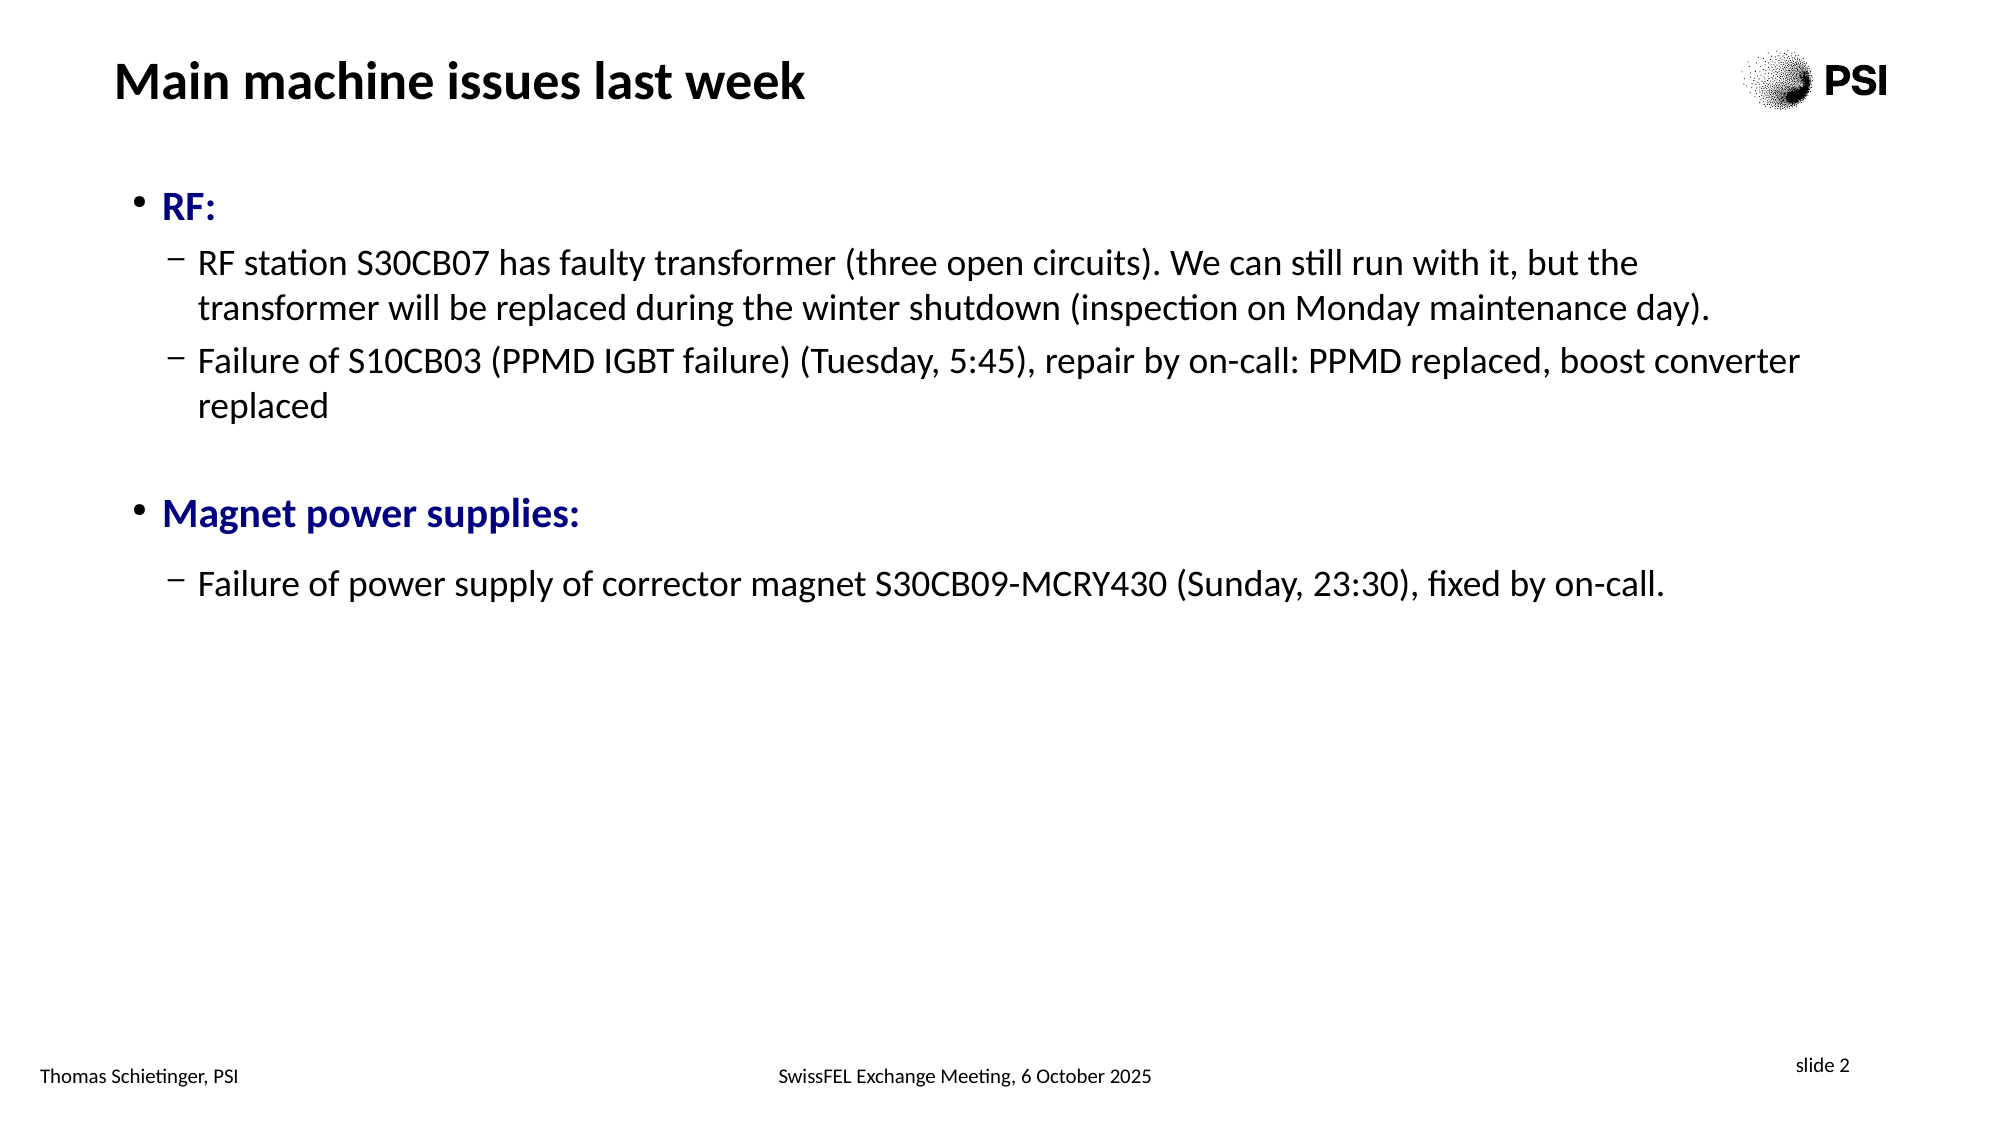

Failure of S10CB03 (5:45)
Repair by RF...
PPMD IGBT failure, PPMD replaced, boost converter replaced
Main machine issues last week
# RF:
RF station S30CB07 has faulty transformer (three open circuits). We can still run with it, but the transformer will be replaced during the winter shutdown (inspection on Monday maintenance day).
Failure of S10CB03 (PPMD IGBT failure) (Tuesday, 5:45), repair by on-call: PPMD replaced, boost converter replaced
Magnet power supplies:
Failure of power supply of corrector magnet S30CB09-MCRY430 (Sunday, 23:30), fixed by on-call.
2
PSI Center for Accelerator Science and Engineering